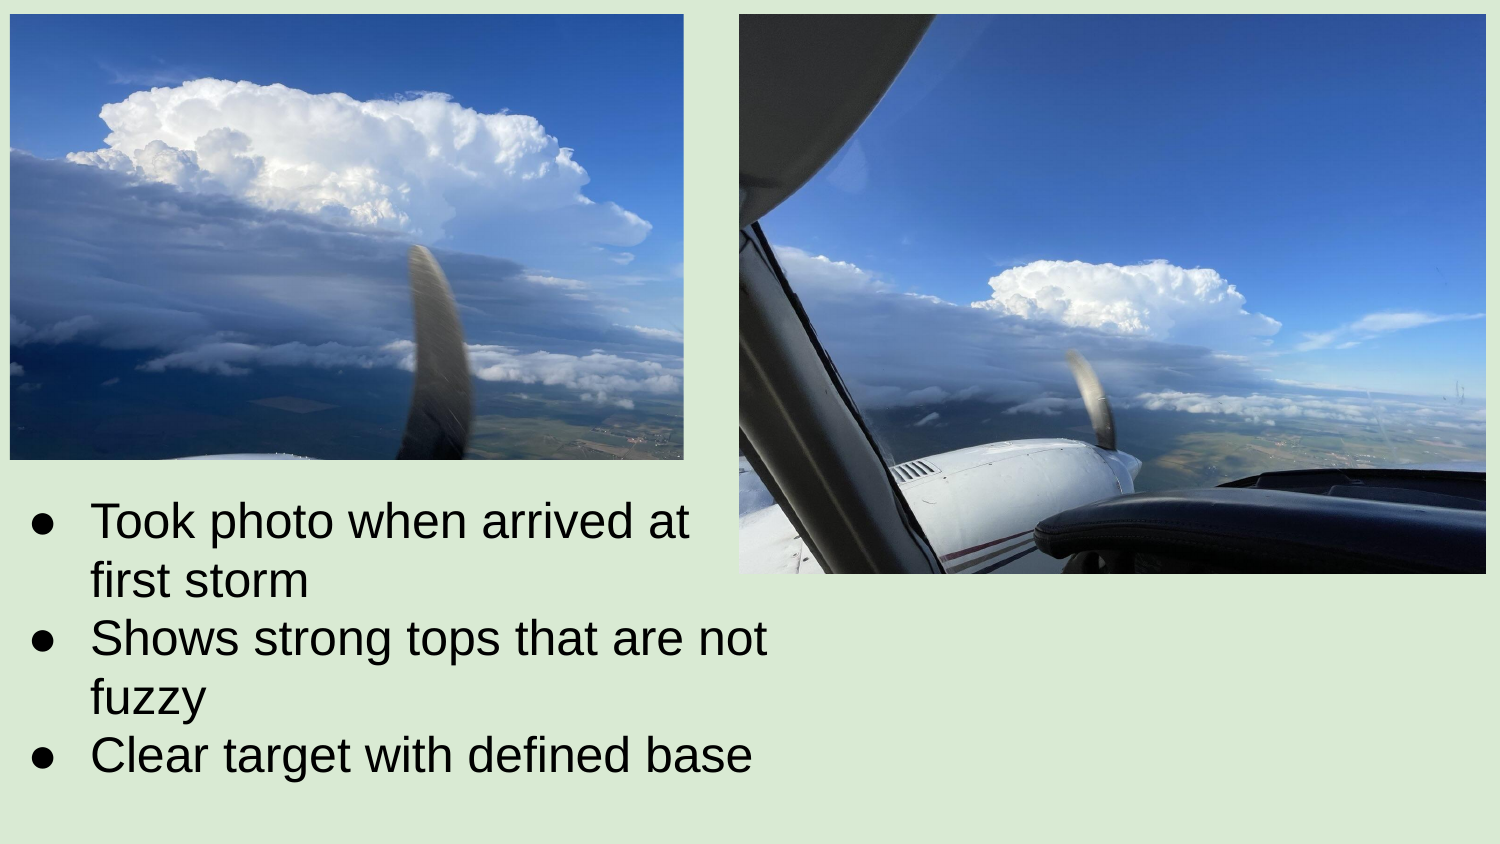

# Took photo when arrived at first storm
Shows strong tops that are not fuzzy
Clear target with defined base